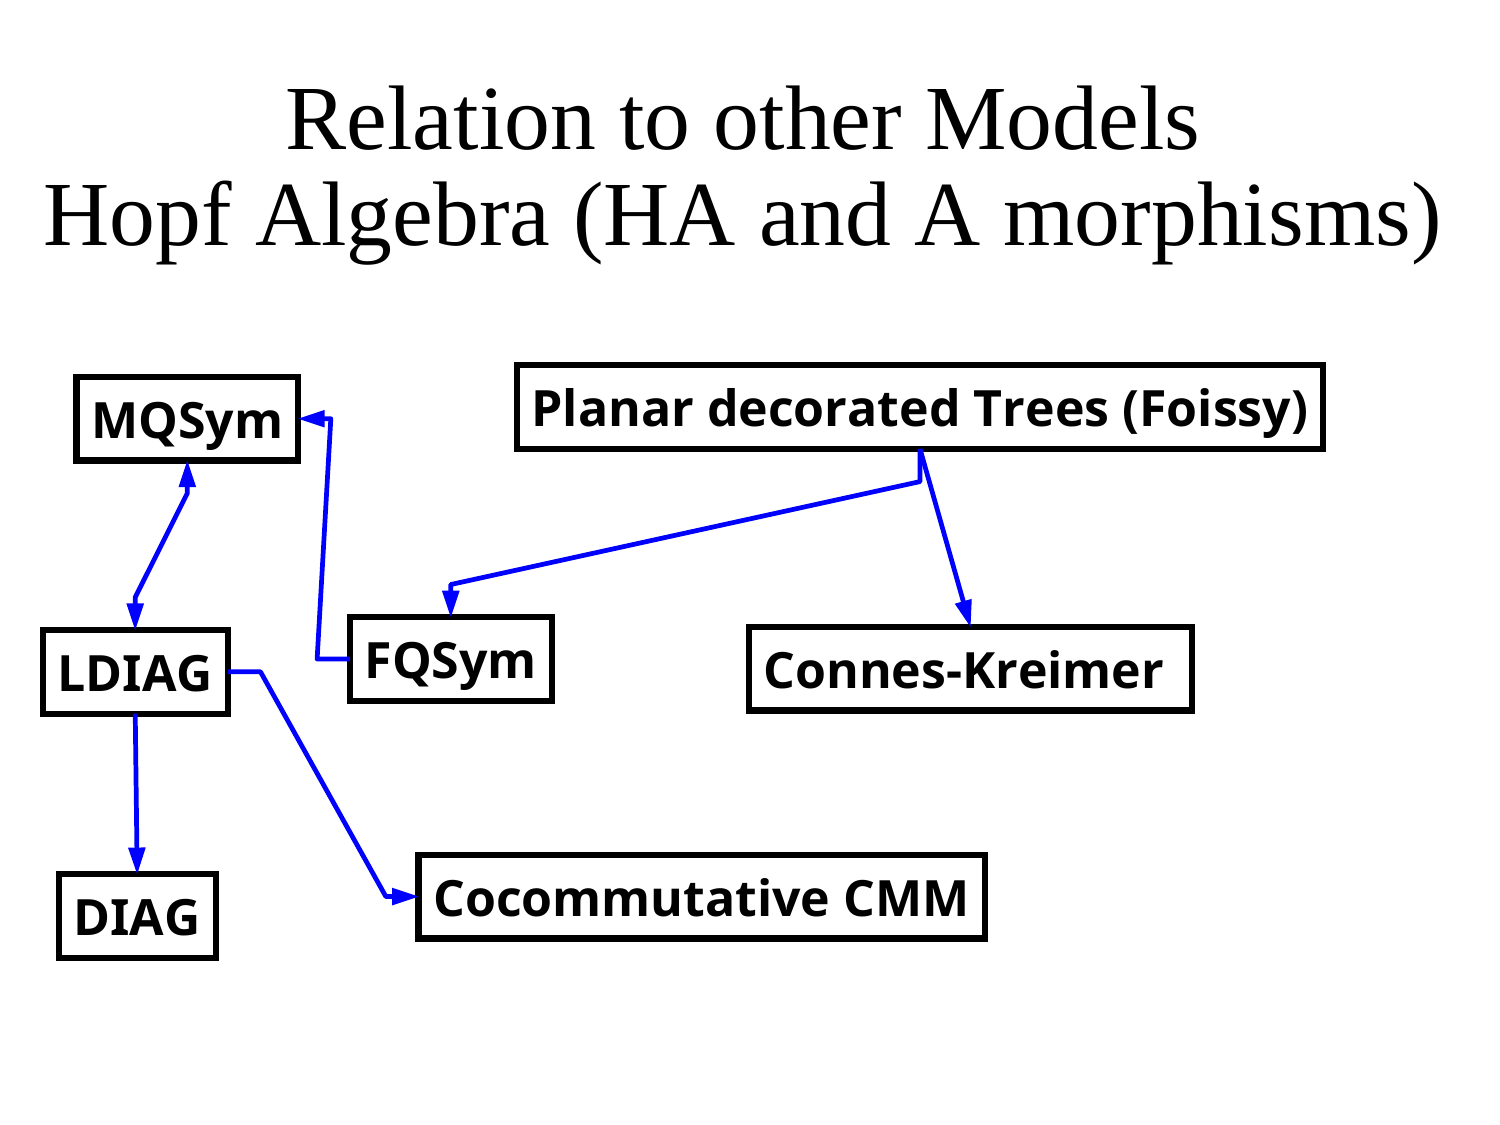

# Relation to other Models Hopf Algebra (HA and A morphisms)
Planar decorated Trees (Foissy)
MQSym
FQSym
Connes-Kreimer
LDIAG
Cocommutative CMM
DIAG